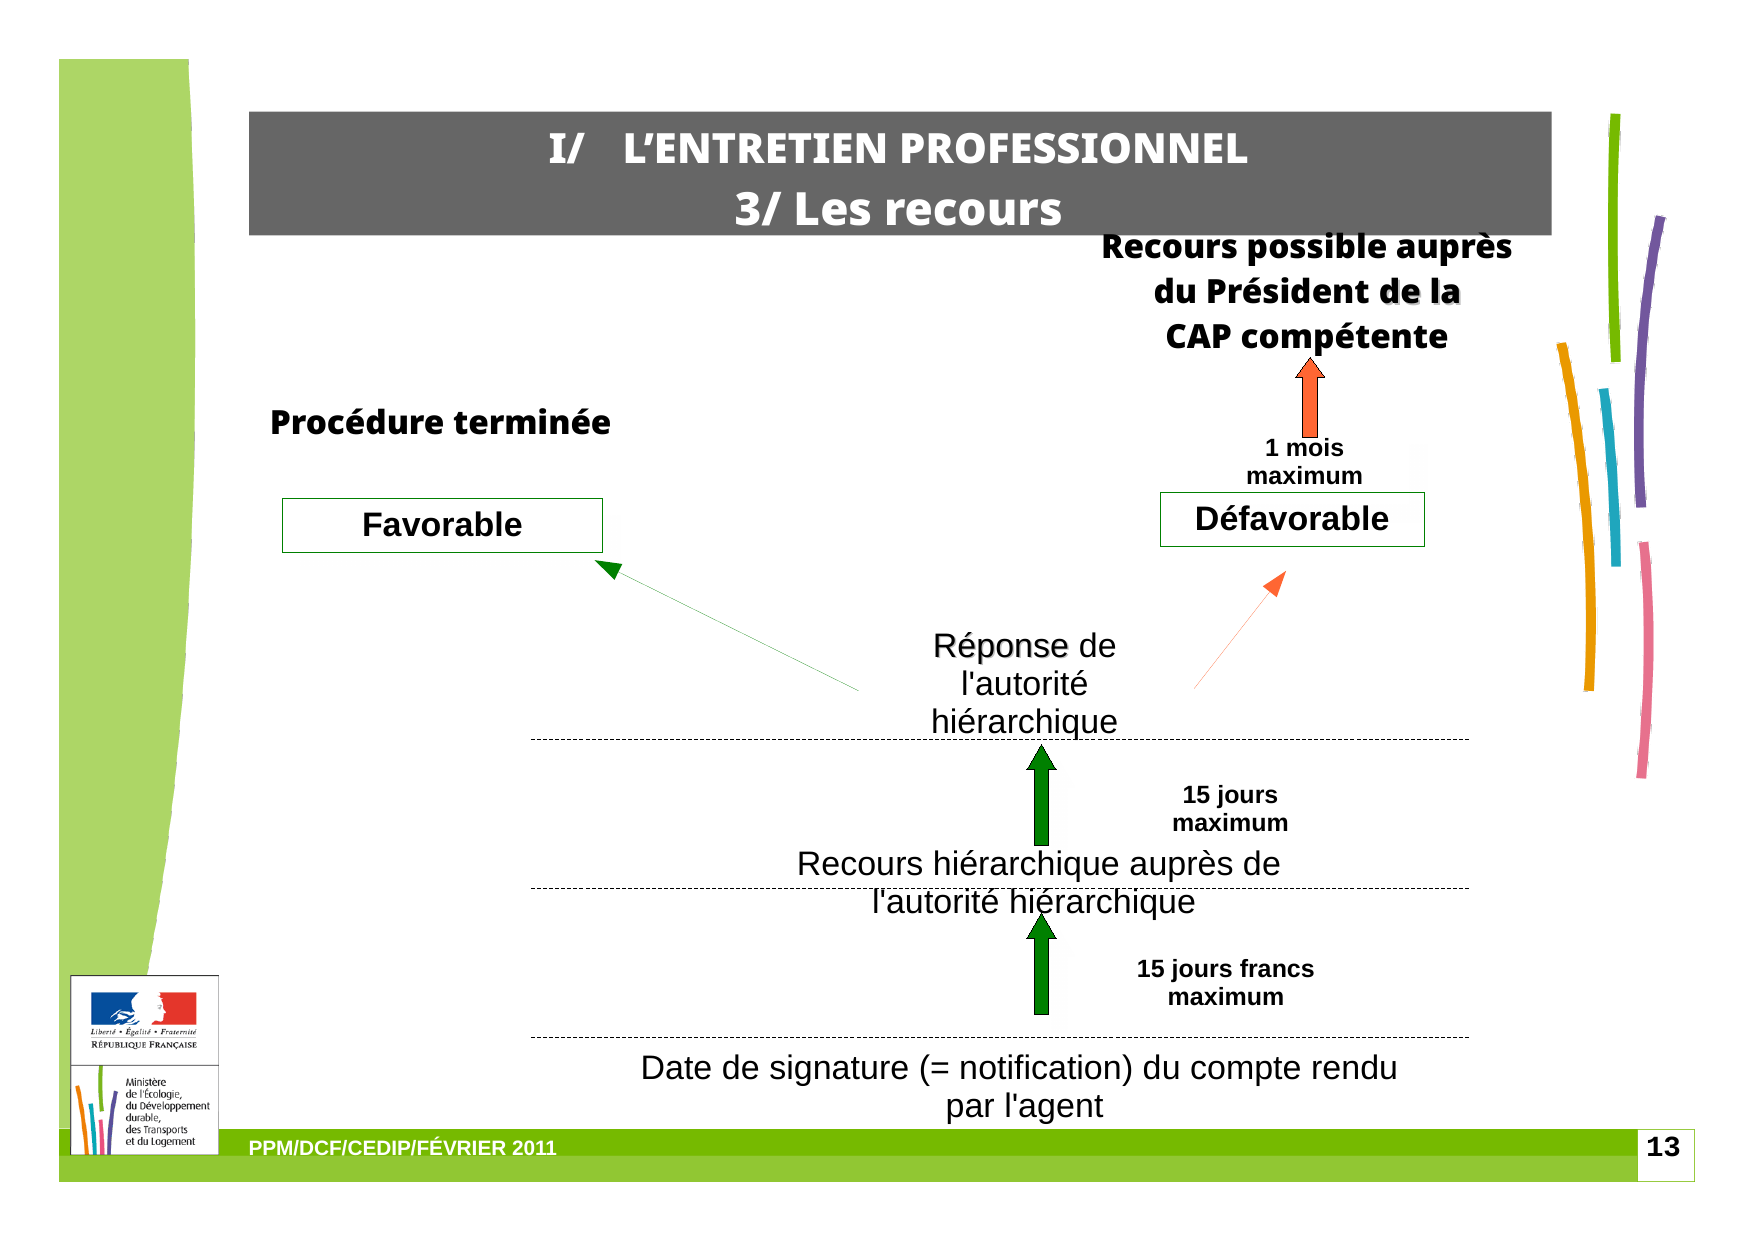

I/	L’ENTRETIEN PROFESSIONNEL
3/ Les recours
Recours possible auprès
du Président de la
CAP compétente
Procédure terminée
1 mois maximum
Défavorable
Favorable
Réponse de l'autorité hiérarchique
15 jours maximum
Recours hiérarchique auprès de l'autorité hiérarchique
15 jours francs maximum
Date de signature (= notification) du compte rendu par l'agent
PPM/DCF/CEDIP/FÉVRIER 2011
13